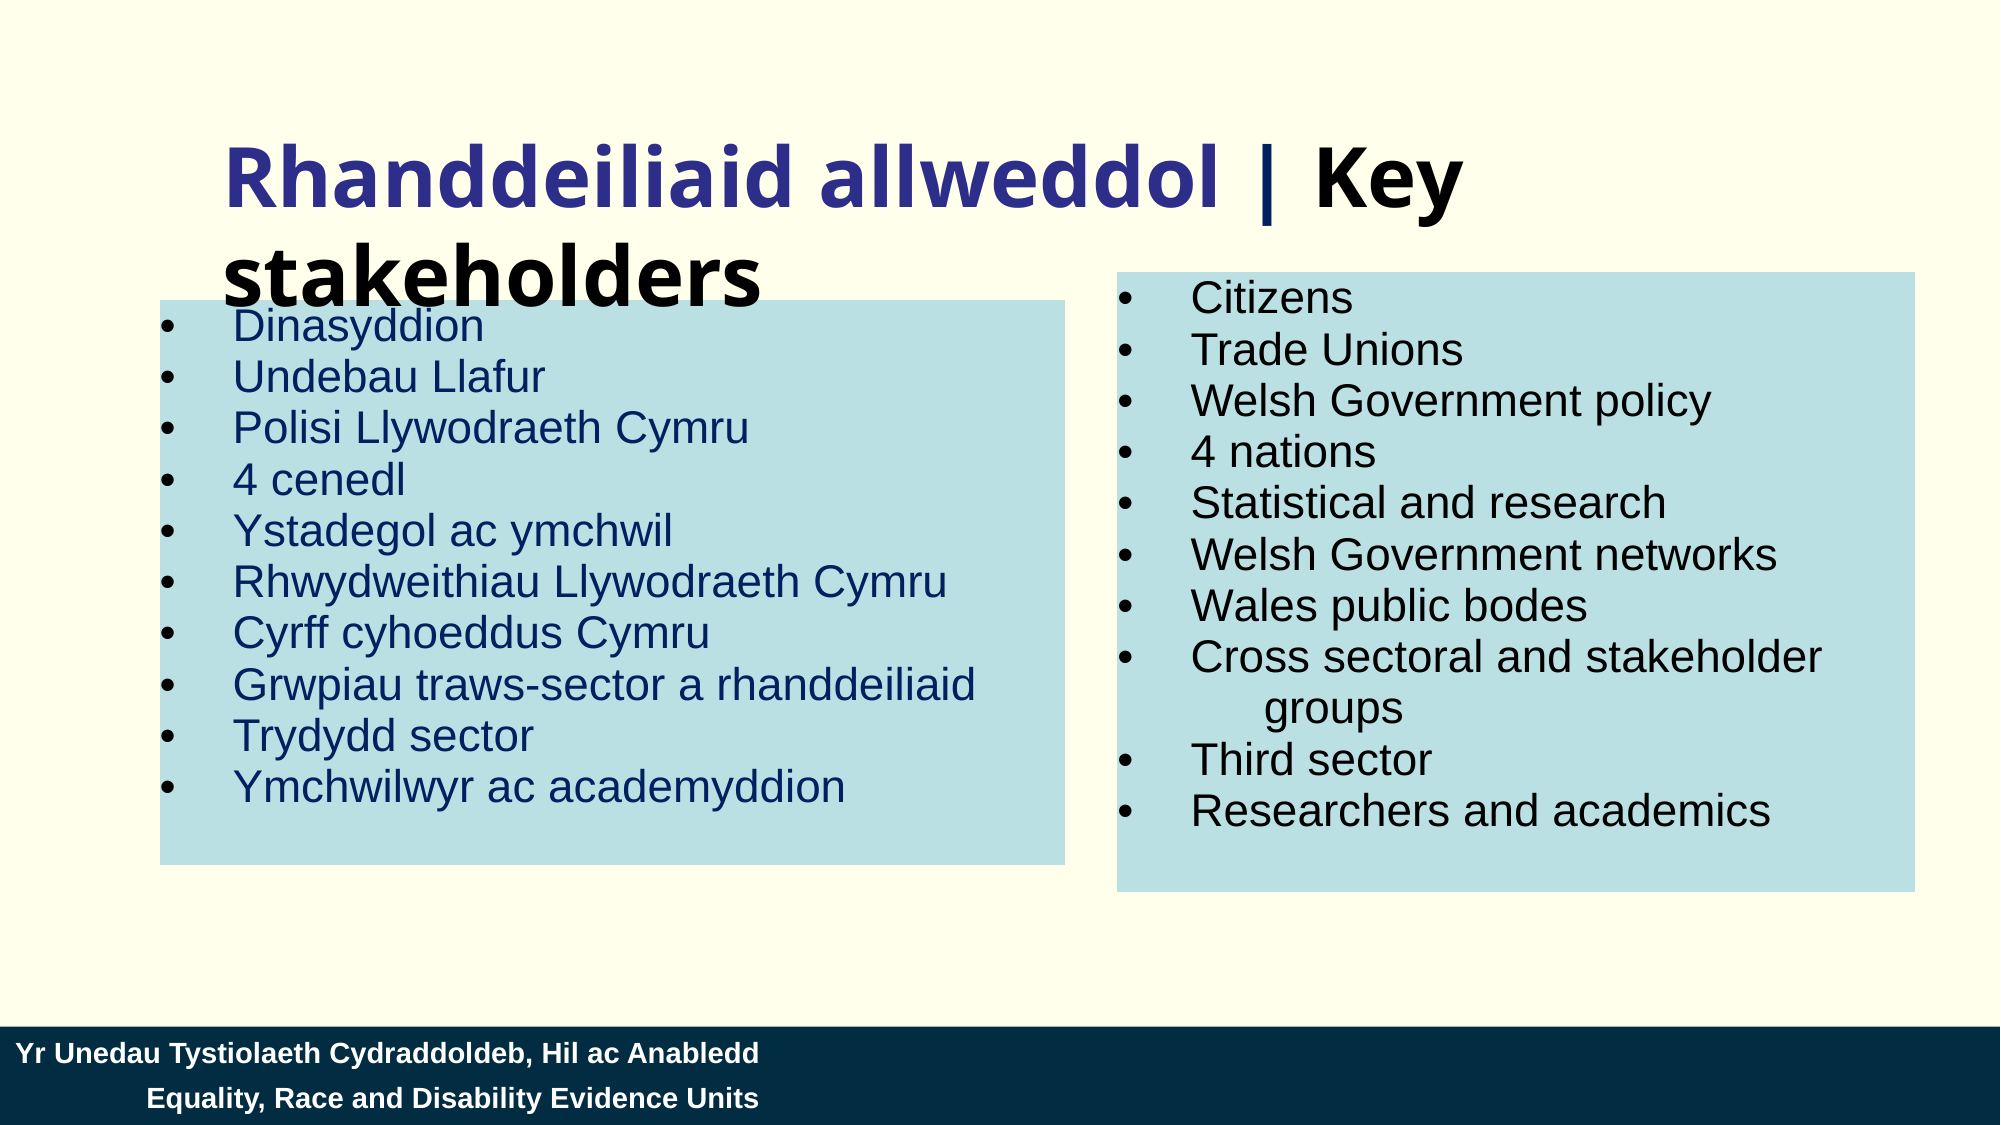

Rhanddeiliaid allweddol | Key stakeholders
| Citizens Trade Unions Welsh Government policy 4 nations Statistical and research Welsh Government networks Wales public bodes Cross sectoral and stakeholder groups Third sector Researchers and academics |
| --- |
| Dinasyddion Undebau Llafur Polisi Llywodraeth Cymru 4 cenedl Ystadegol ac ymchwil Rhwydweithiau Llywodraeth Cymru Cyrff cyhoeddus Cymru Grwpiau traws-sector a rhanddeiliaid Trydydd sector Ymchwilwyr ac academyddion |
| --- |
Yr Unedau Tystiolaeth Cydraddoldeb, Hil ac Anabledd
Equality, Race and Disability Evidence Units